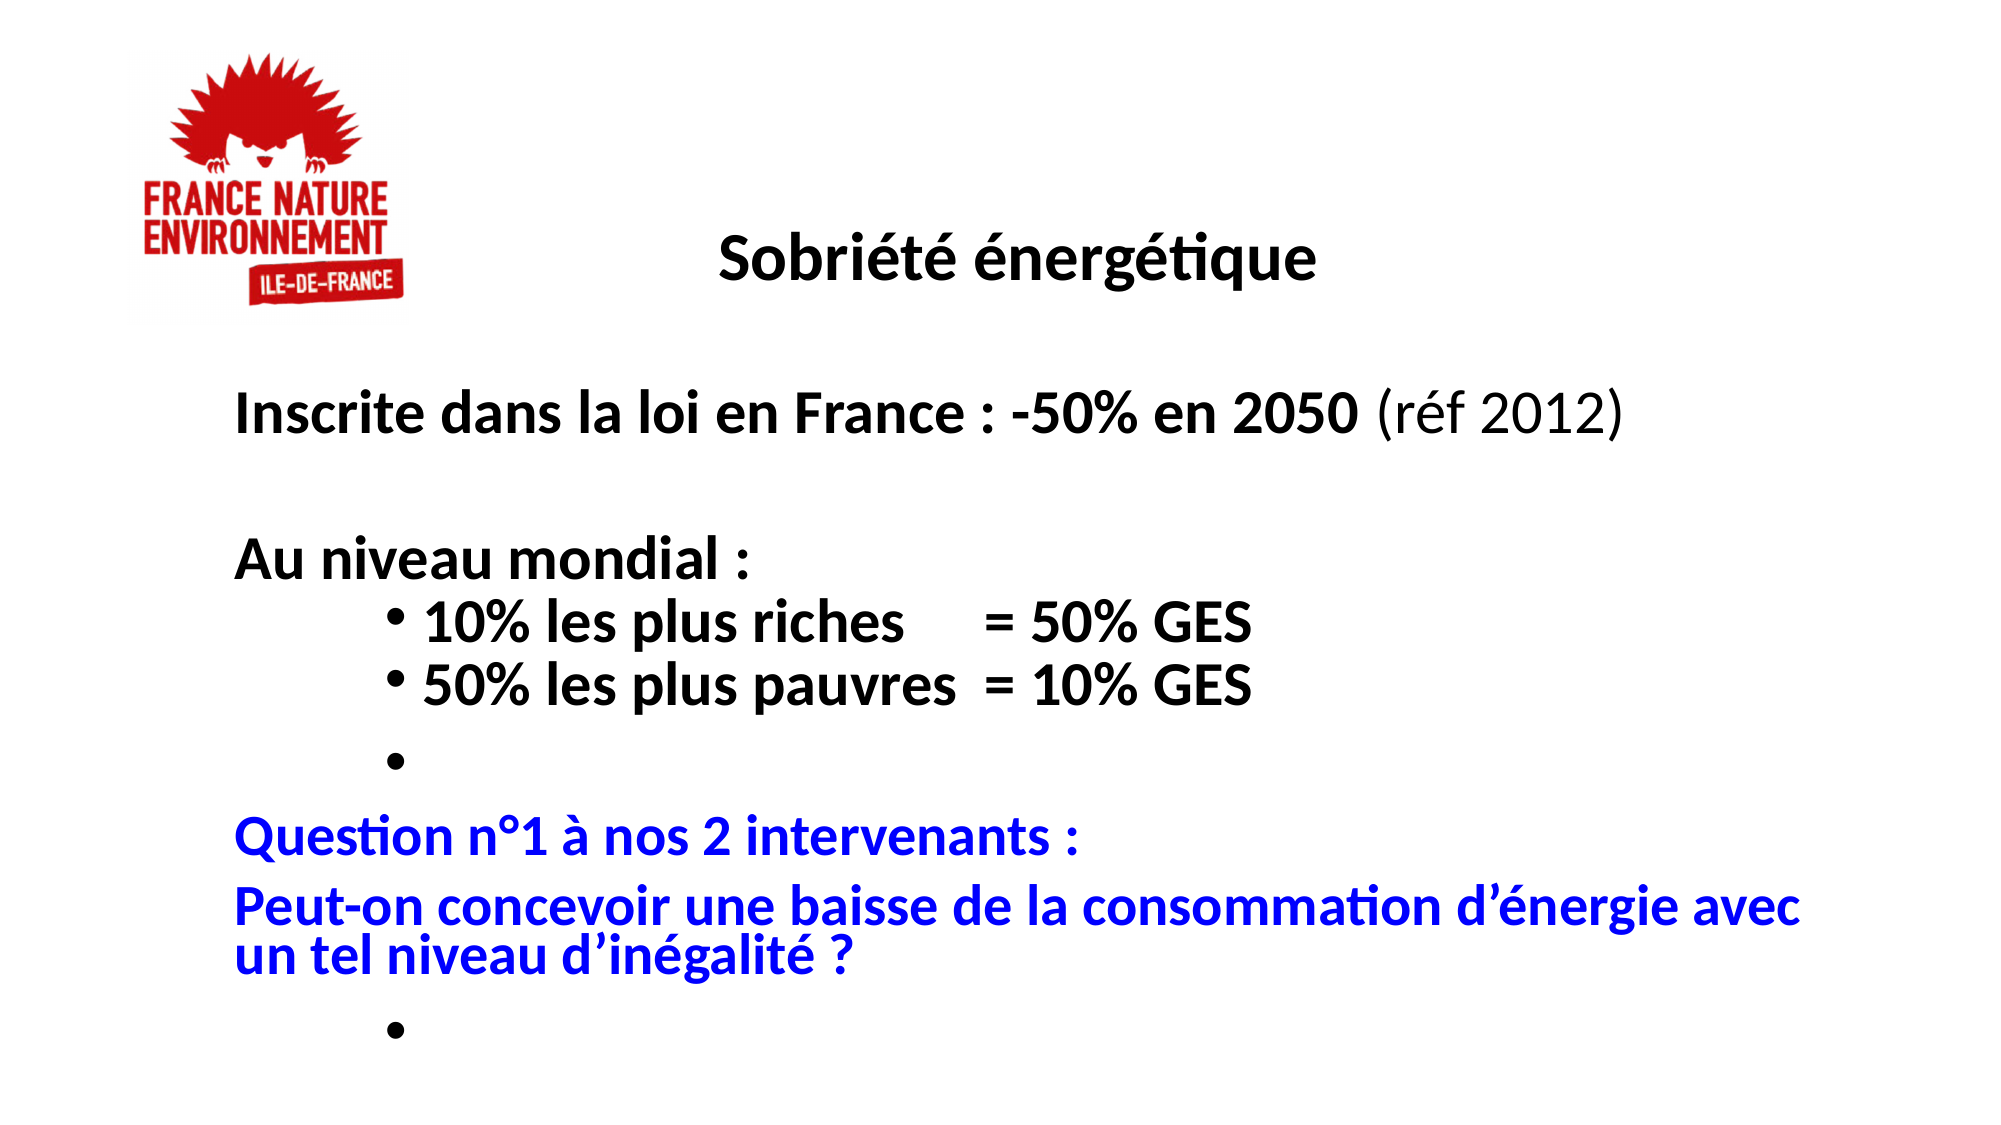

Sobriété énergétique
Inscrite dans la loi en France : -50% en 2050 (réf 2012)
Au niveau mondial :
10% les plus riches 	= 50% GES
50% les plus pauvres 	= 10% GES
Question n°1 à nos 2 intervenants :
Peut-on concevoir une baisse de la consommation d’énergie avec un tel niveau d’inégalité ?